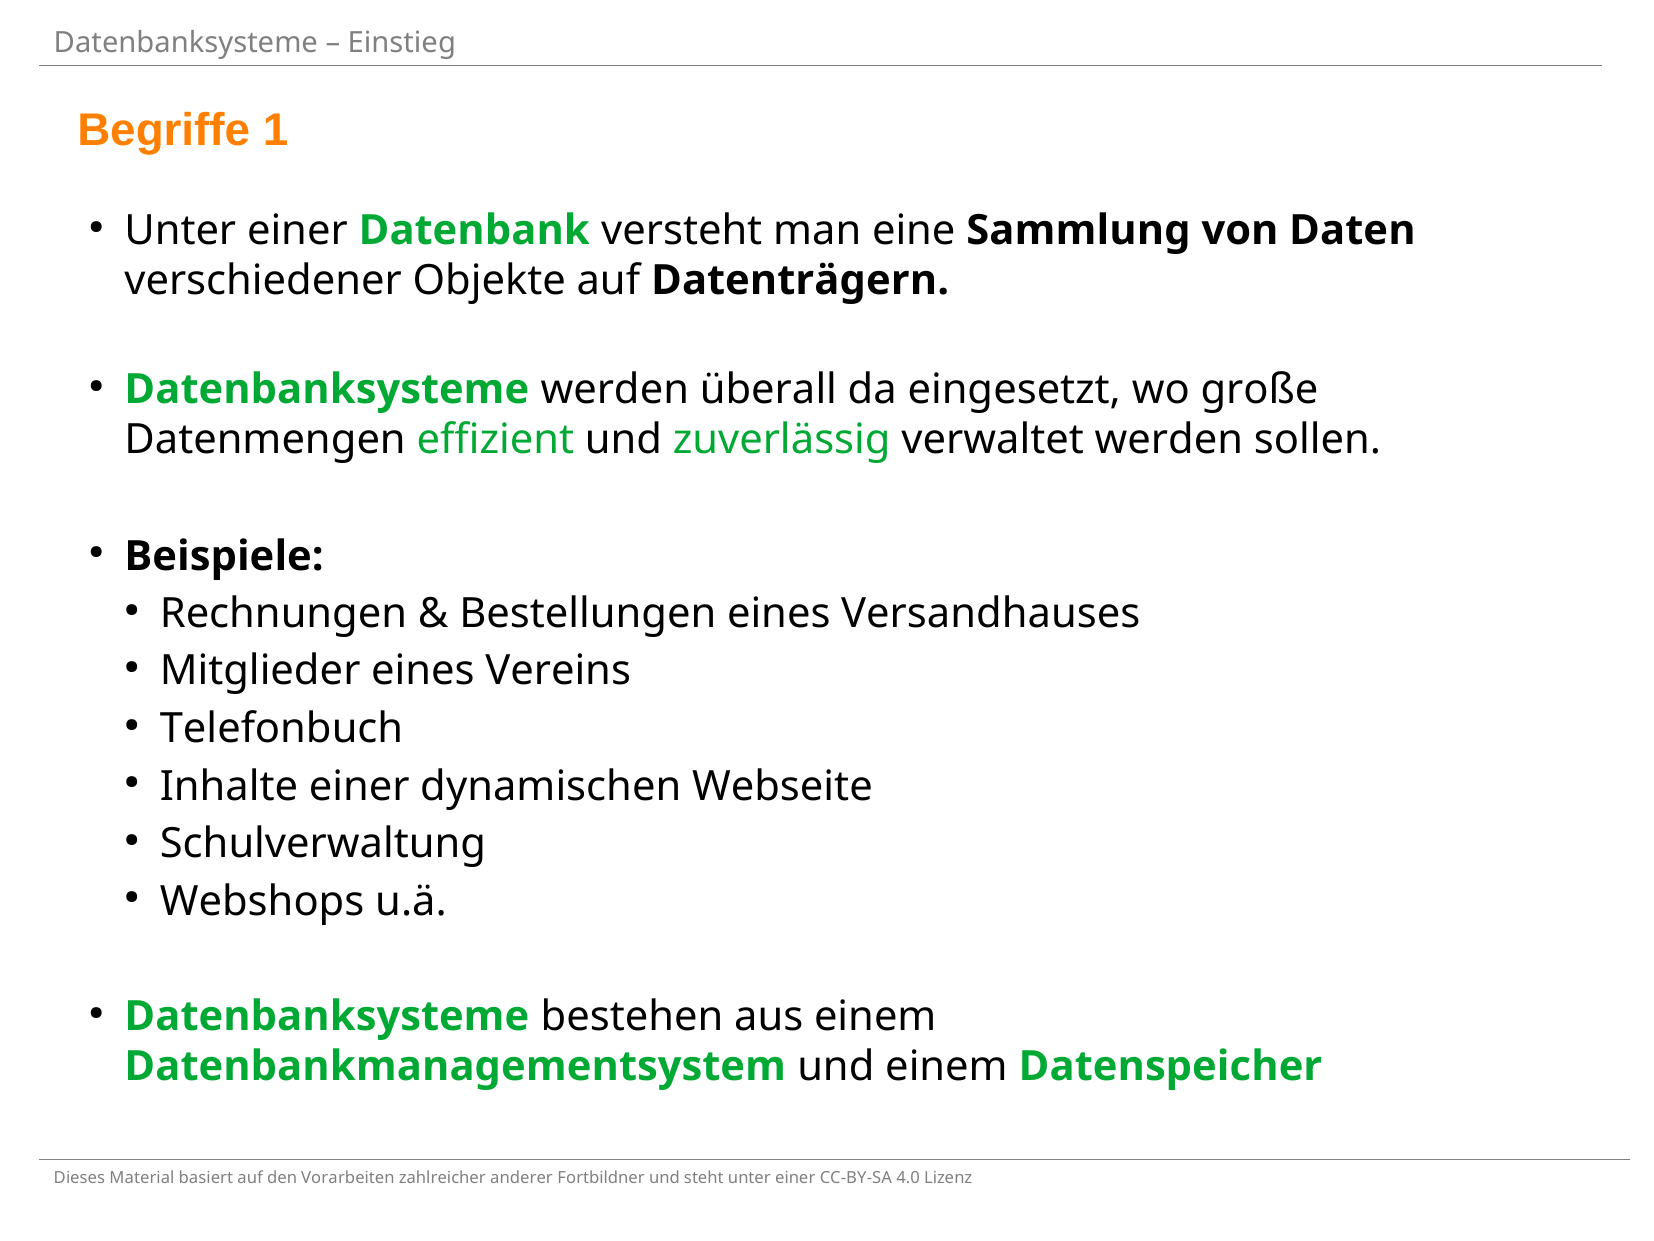

Datenbanksysteme – Einstieg
Begriffe 1
# Unter einer Datenbank versteht man eine Sammlung von Daten verschiedener Objekte auf Datenträgern.
Datenbanksysteme werden überall da eingesetzt, wo große Datenmengen effizient und zuverlässig verwaltet werden sollen.
Beispiele:
Rechnungen & Bestellungen eines Versandhauses
Mitglieder eines Vereins
Telefonbuch
Inhalte einer dynamischen Webseite
Schulverwaltung
Webshops u.ä.
Datenbanksysteme bestehen aus einem
Datenbankmanagementsystem und einem Datenspeicher